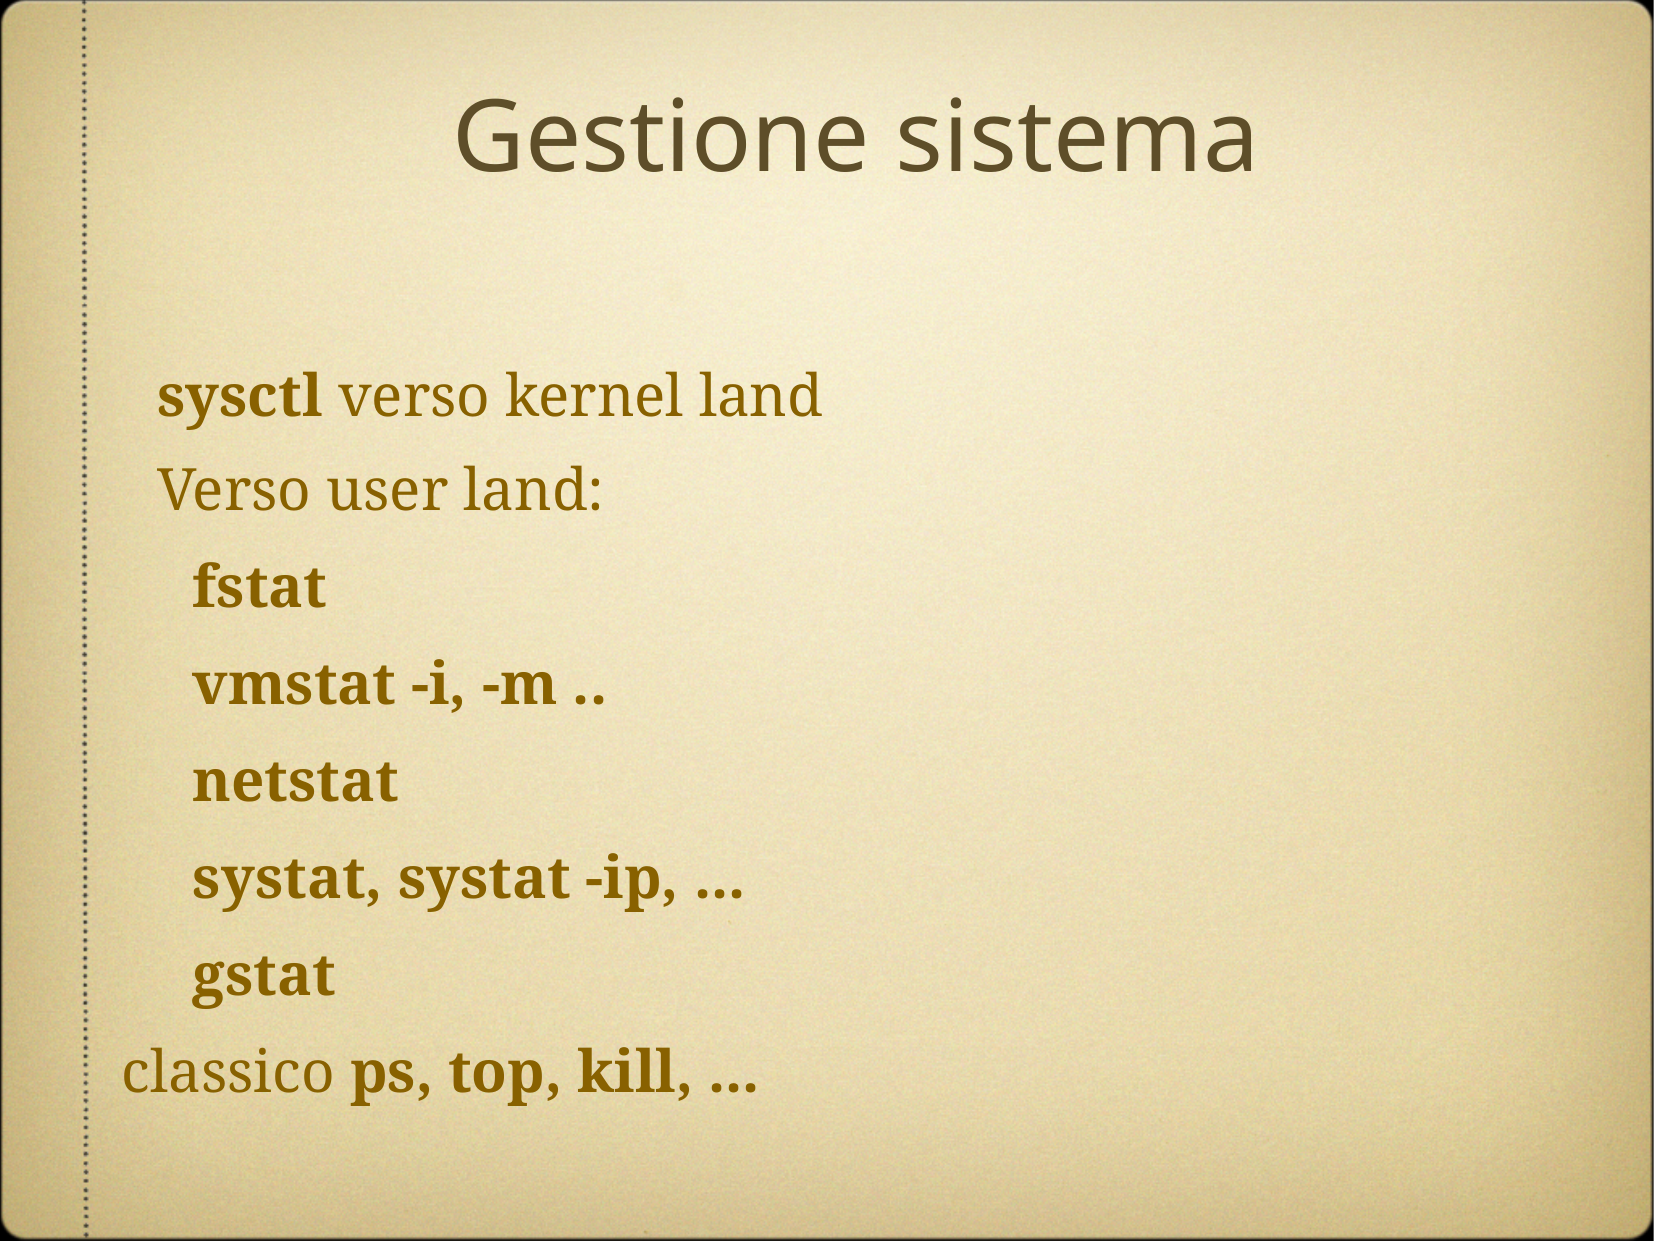

# Gestione sistema
sysctl verso kernel land
Verso user land:
fstat
vmstat -i, -m ..
netstat
systat, systat -ip, ...
gstat
classico ps, top, kill, ...